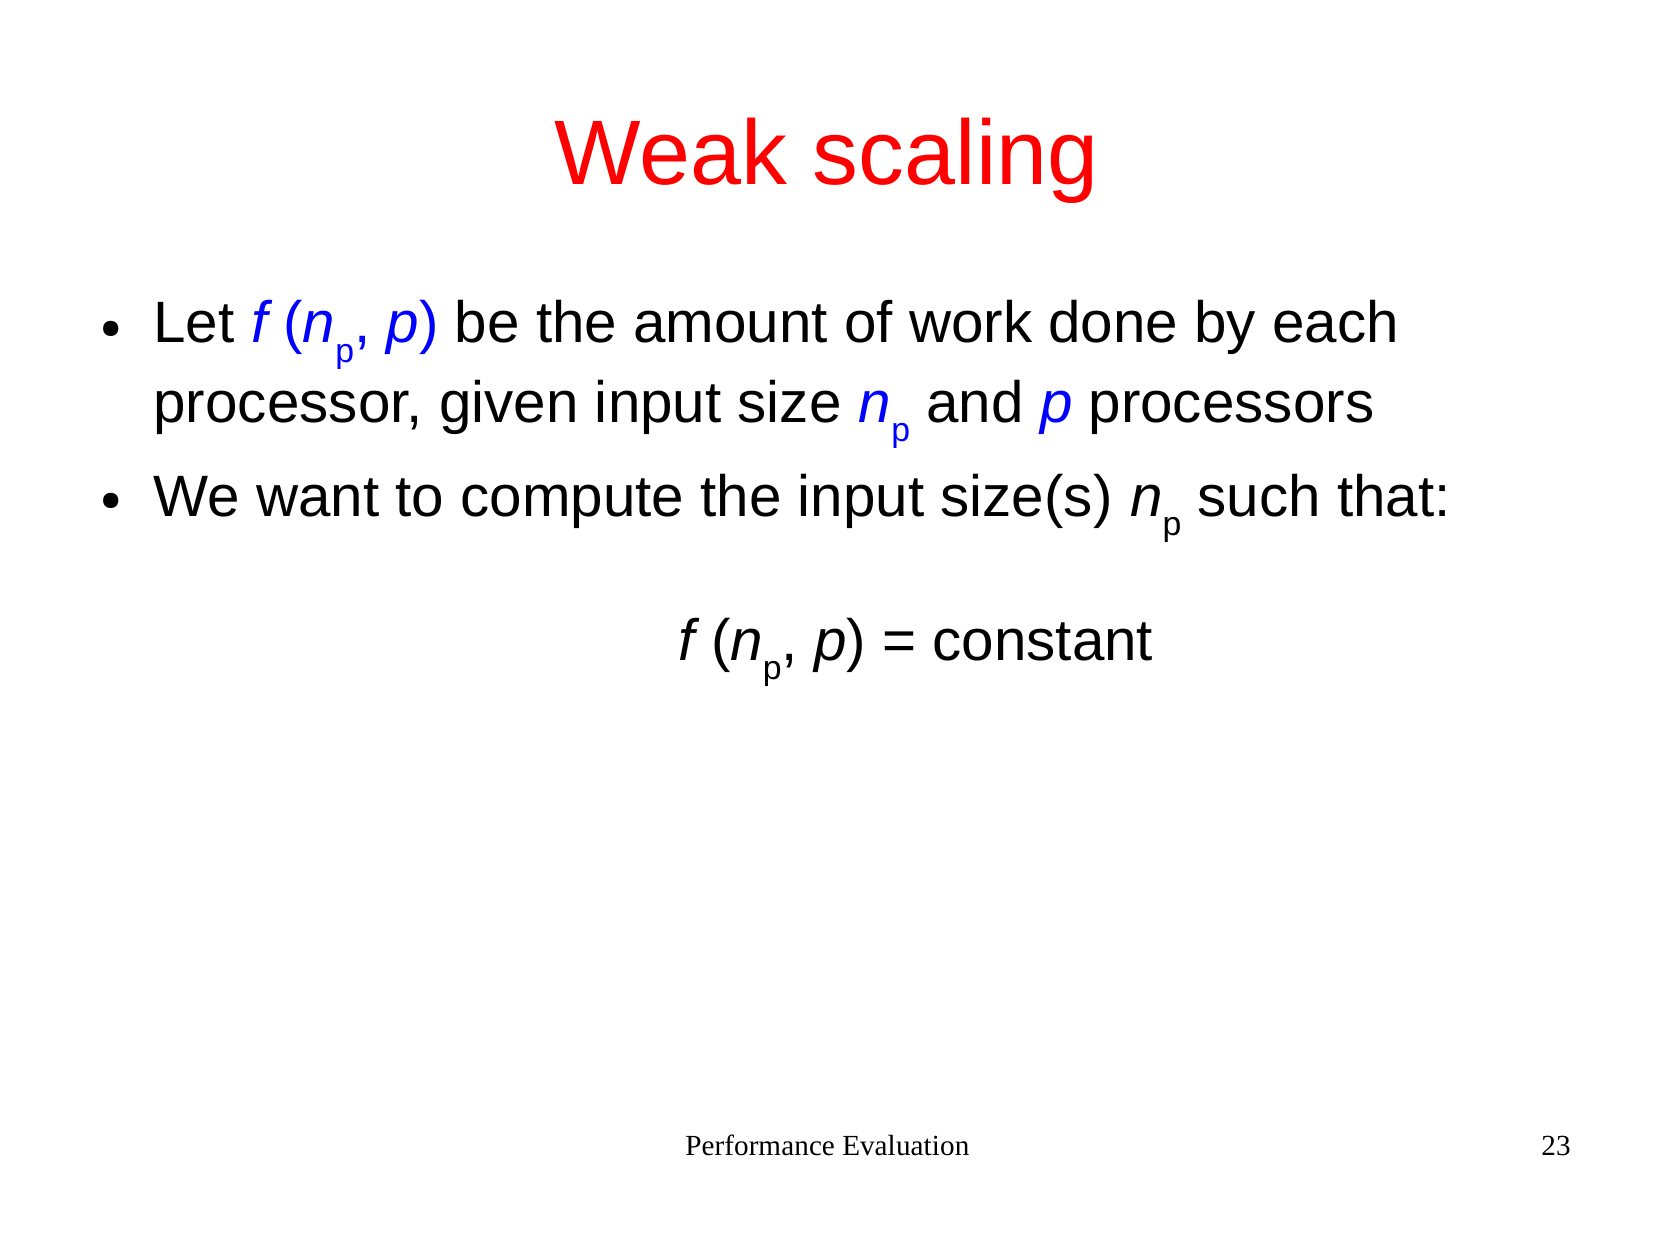

# Weak scaling
Let f (np, p) be the amount of work done by each processor, given input size np and p processors
We want to compute the input size(s) np such that:
							f (np, p) = constant
Performance Evaluation
23